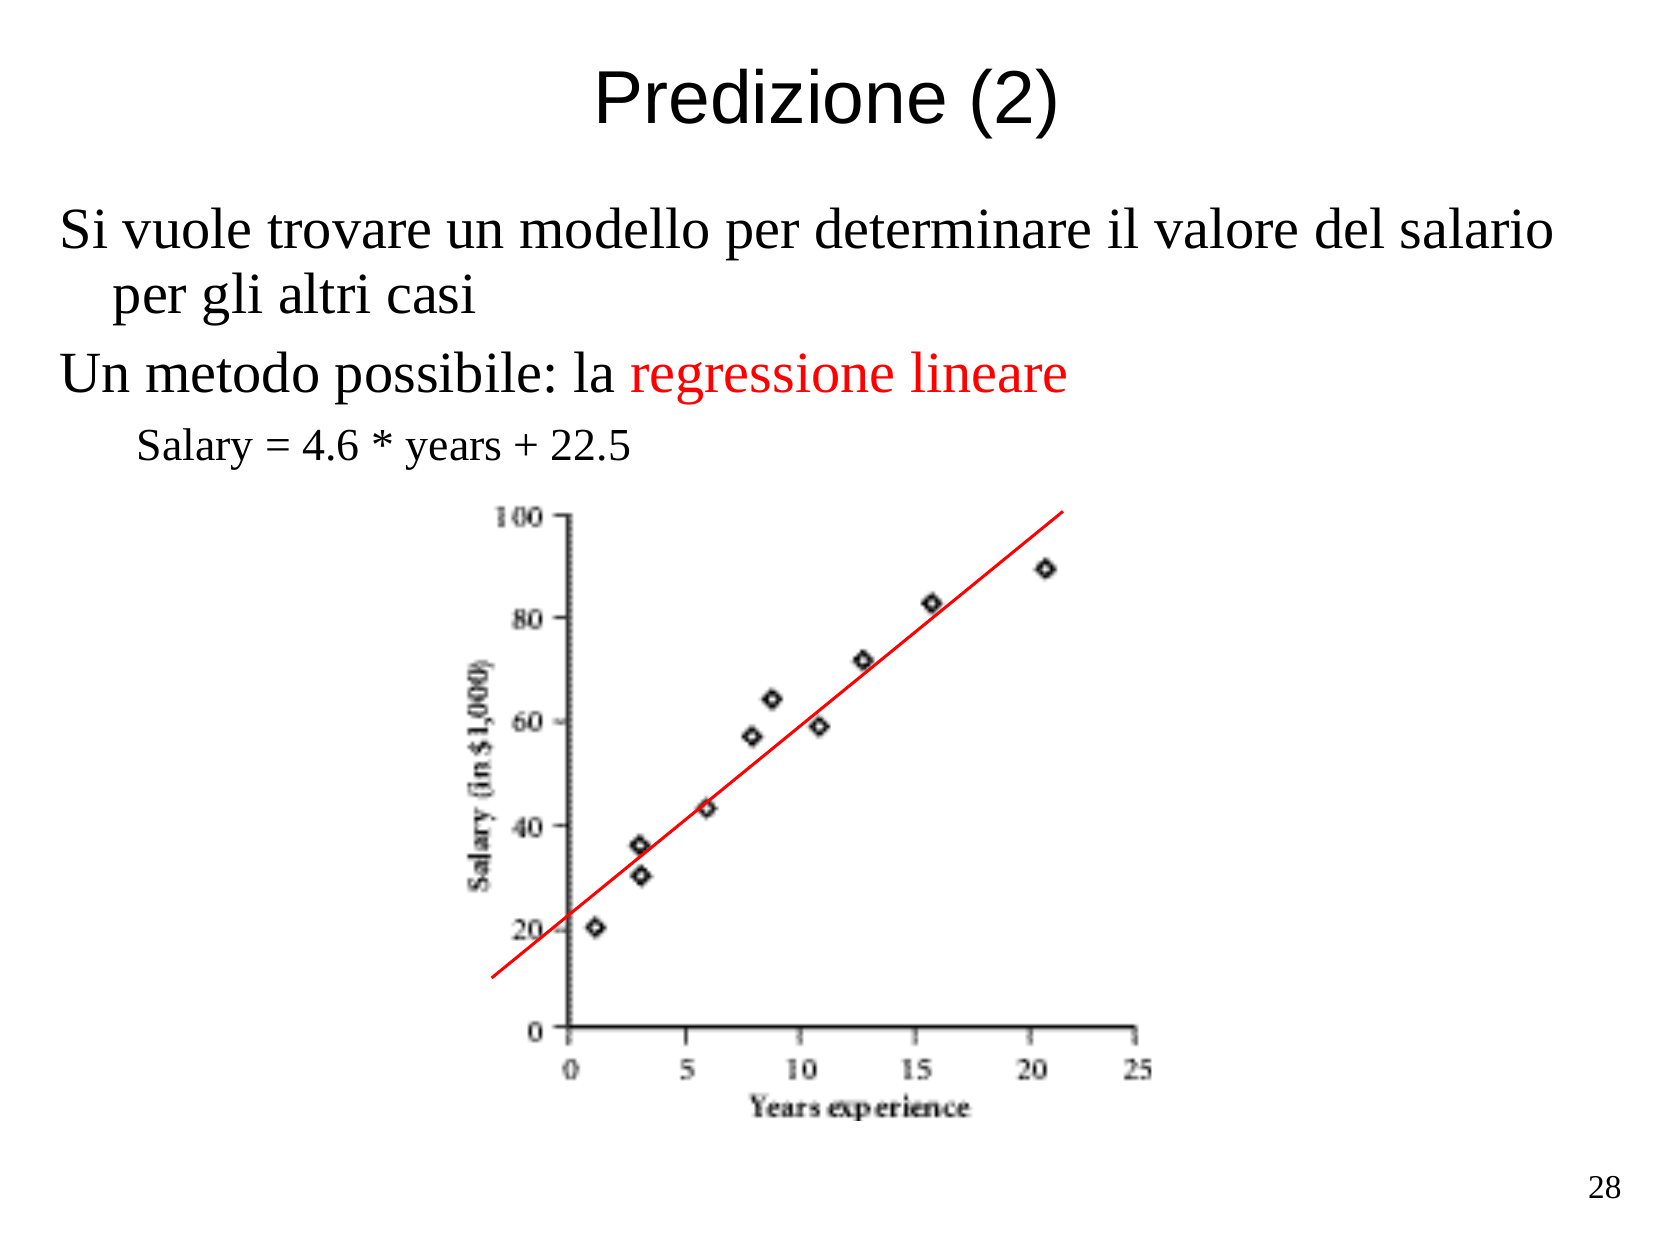

# Predizione (2)
Si vuole trovare un modello per determinare il valore del salario per gli altri casi
Un metodo possibile: la regressione lineare
Salary = 4.6 * years + 22.5